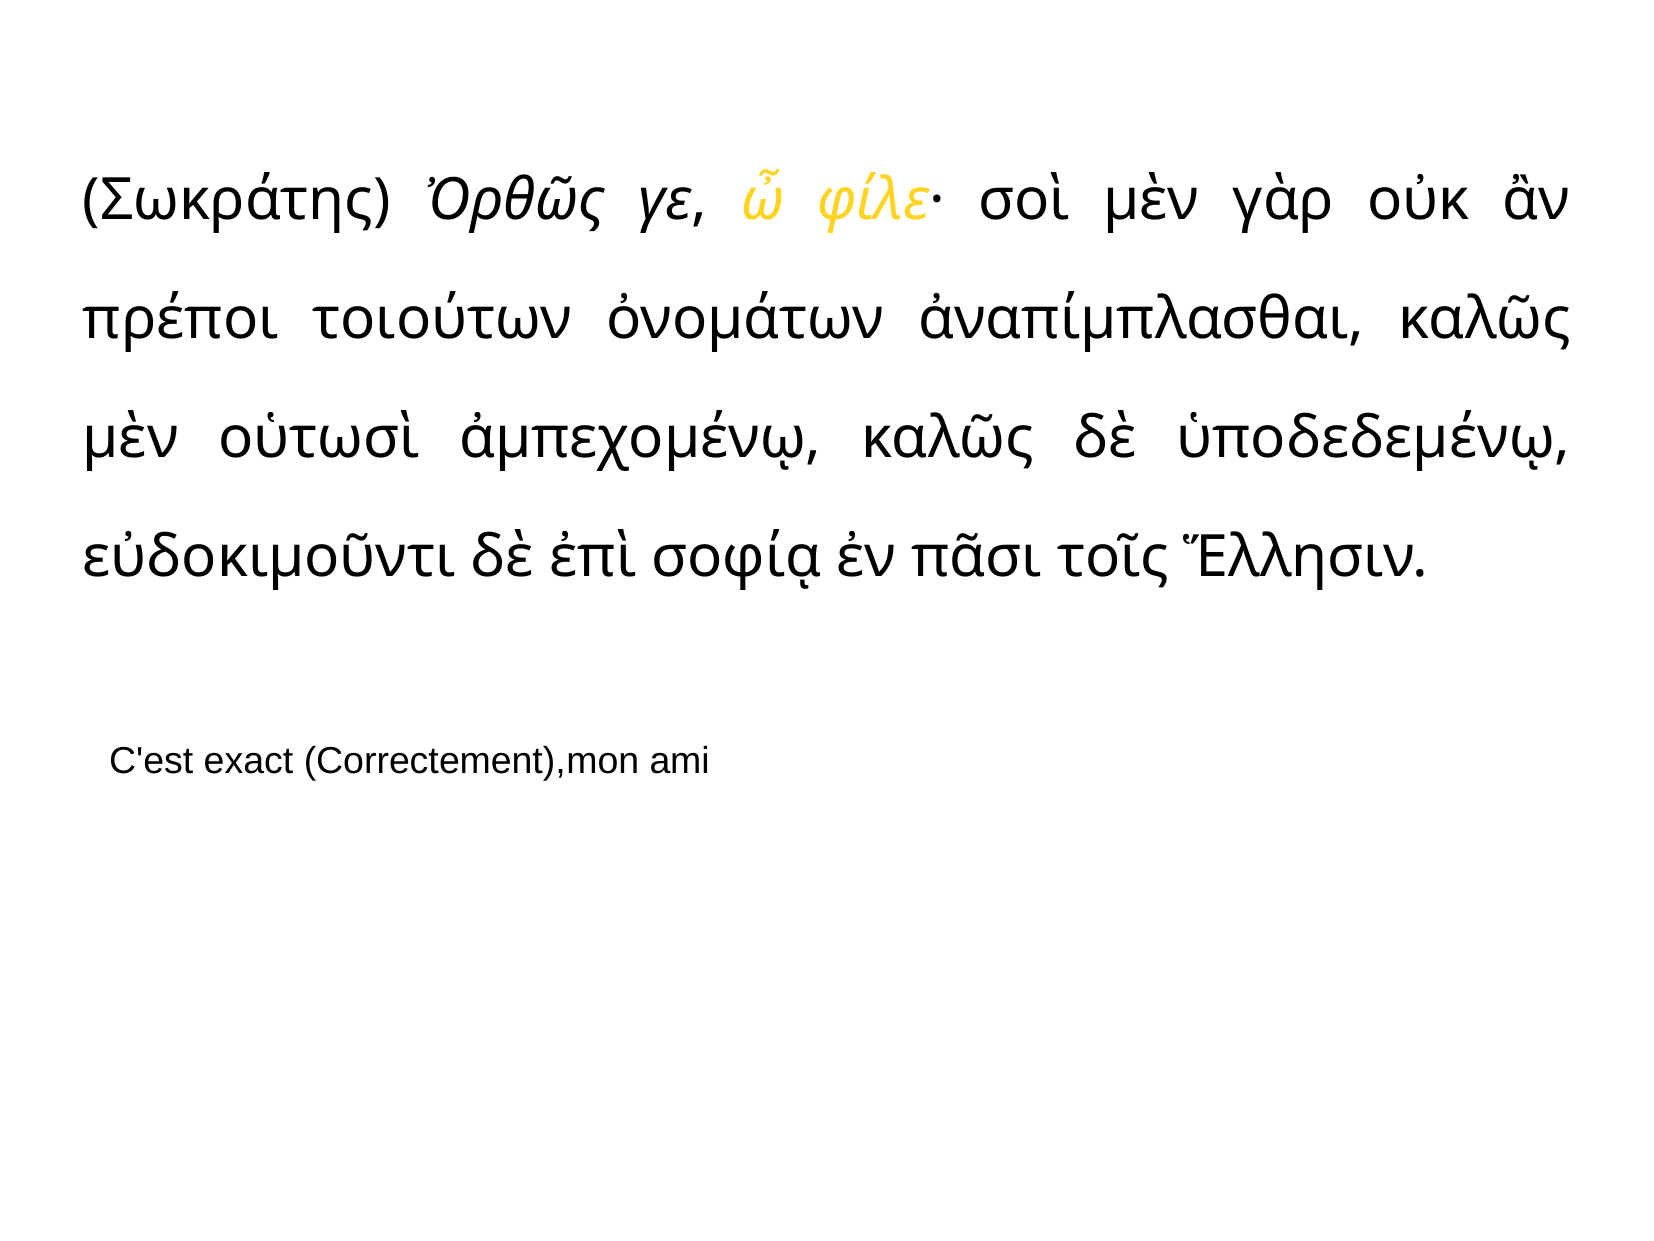

# (Σωκράτης) Ὀρθῶς γε, ὦ φίλε· σοὶ μὲν γὰρ οὐκ ἂν πρέποι τοιούτων ὀνομάτων ἀναπίμπλασθαι, καλῶς μὲν οὑτωσὶ ἀμπεχομένῳ, καλῶς δὲ ὑποδεδεμένῳ, εὐδοκιμοῦντι δὲ ἐπὶ σοφίᾳ ἐν πᾶσι τοῖς Ἕλλησιν.
C'est exact (Correctement),mon ami